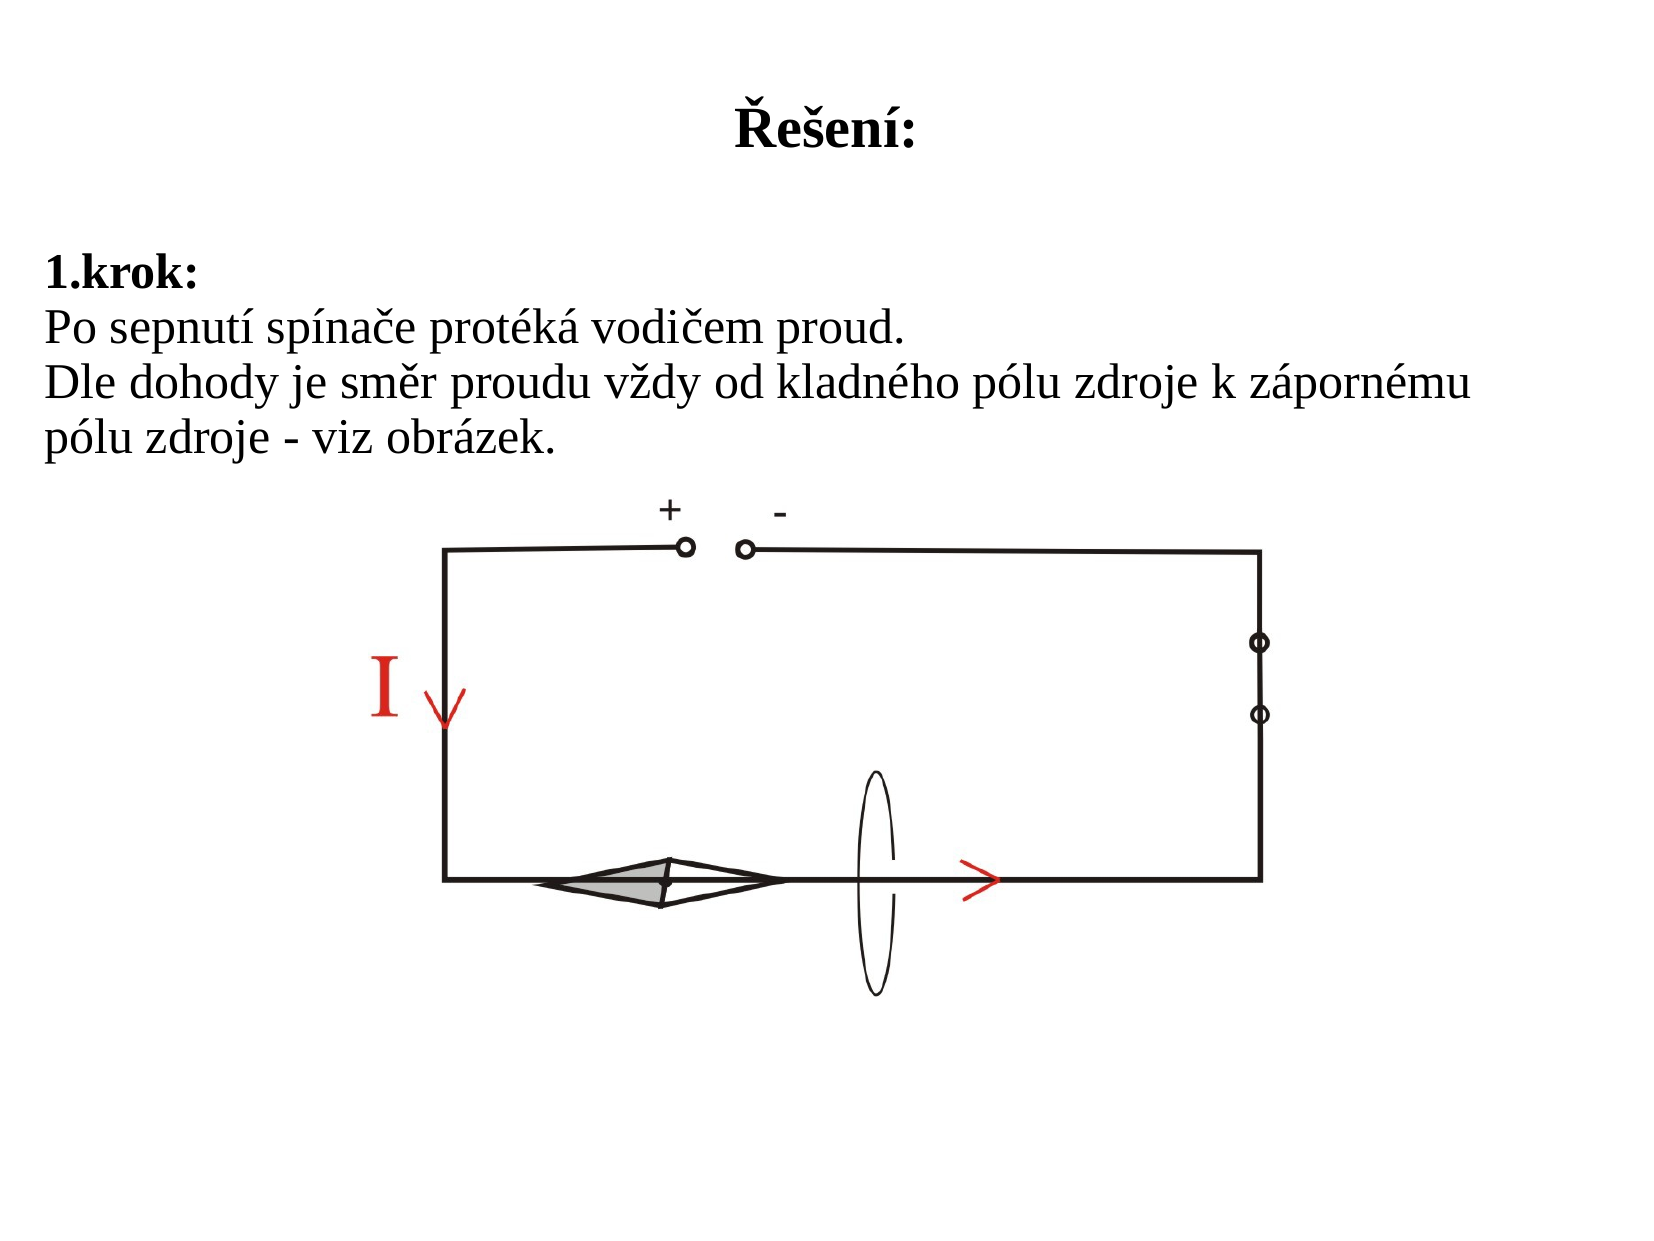

Řešení:
1.krok:
Po sepnutí spínače protéká vodičem proud.
Dle dohody je směr proudu vždy od kladného pólu zdroje k zápornému pólu zdroje - viz obrázek.